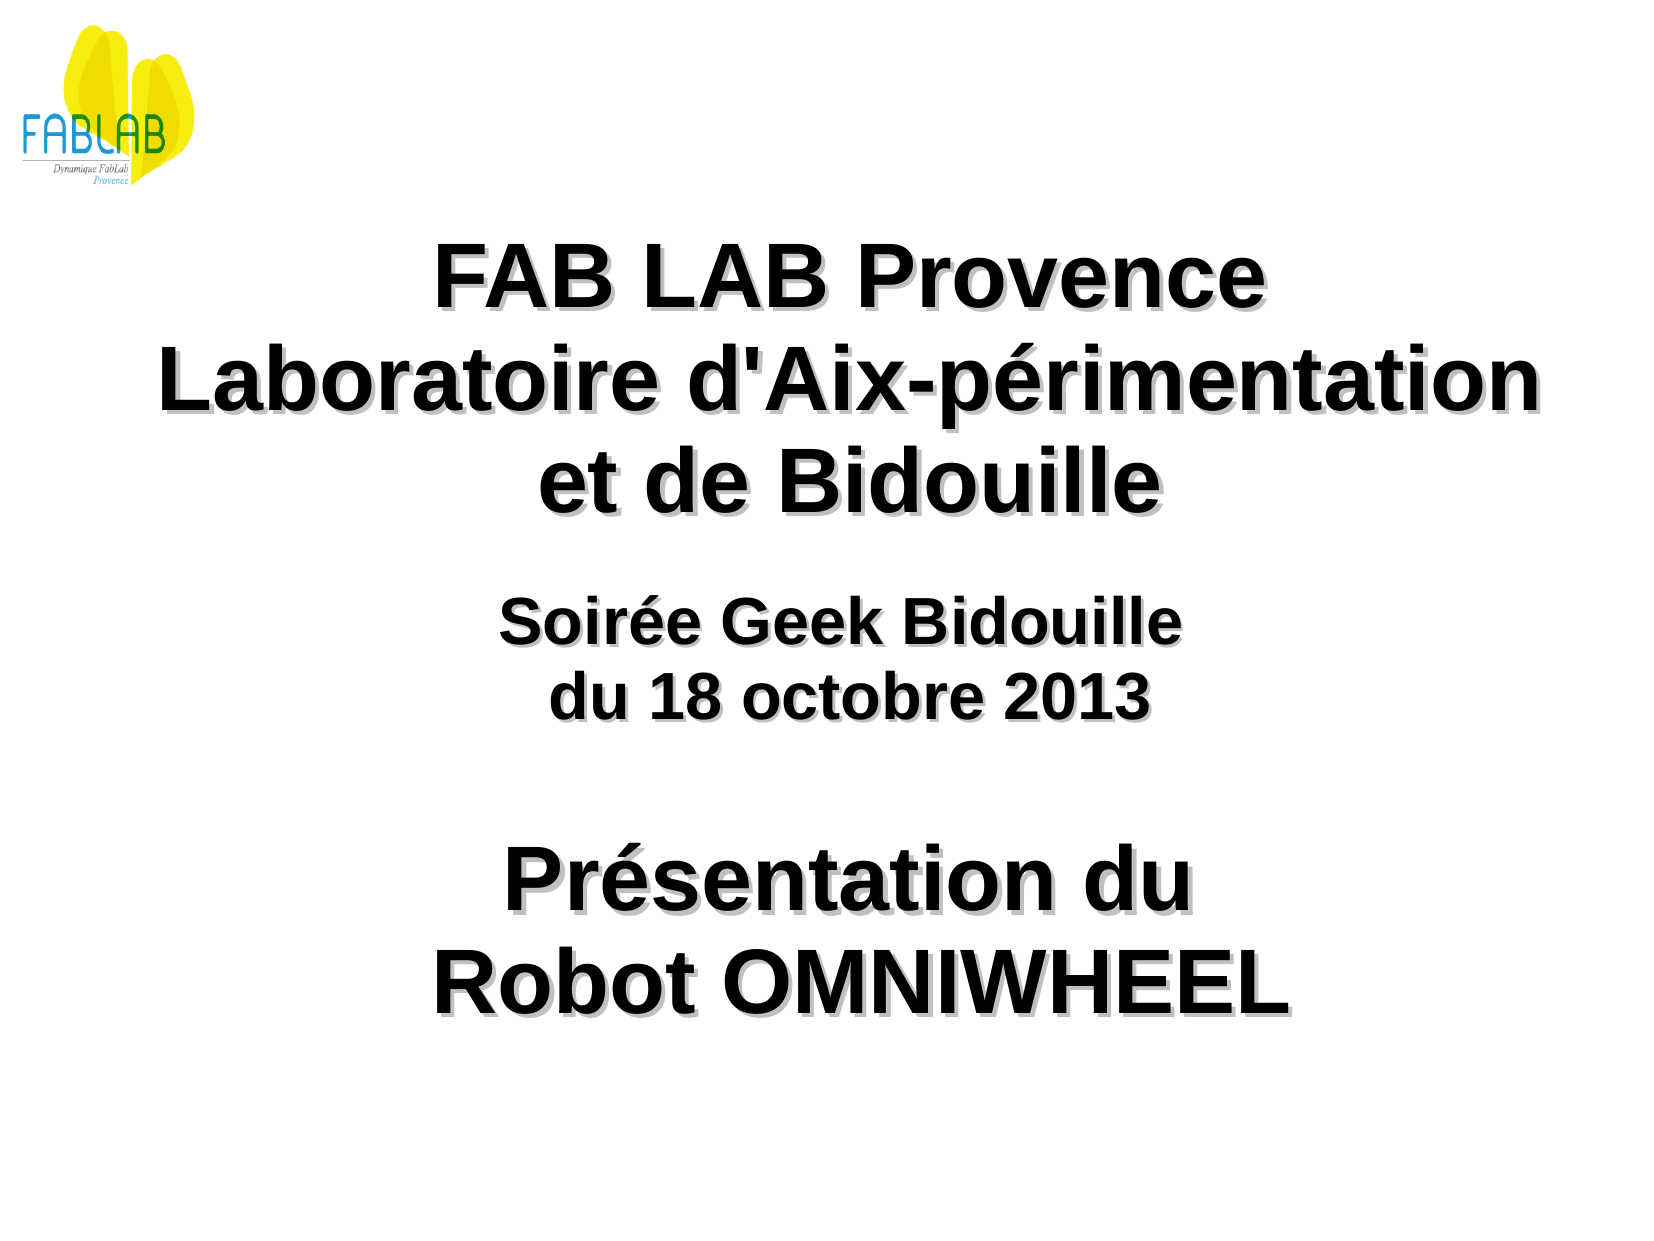

FAB LAB Provence
Laboratoire d'Aix-périmentation et de Bidouille
Soirée Geek Bidouille
du 18 octobre 2013
# Présentation du Robot OMNIWHEEL